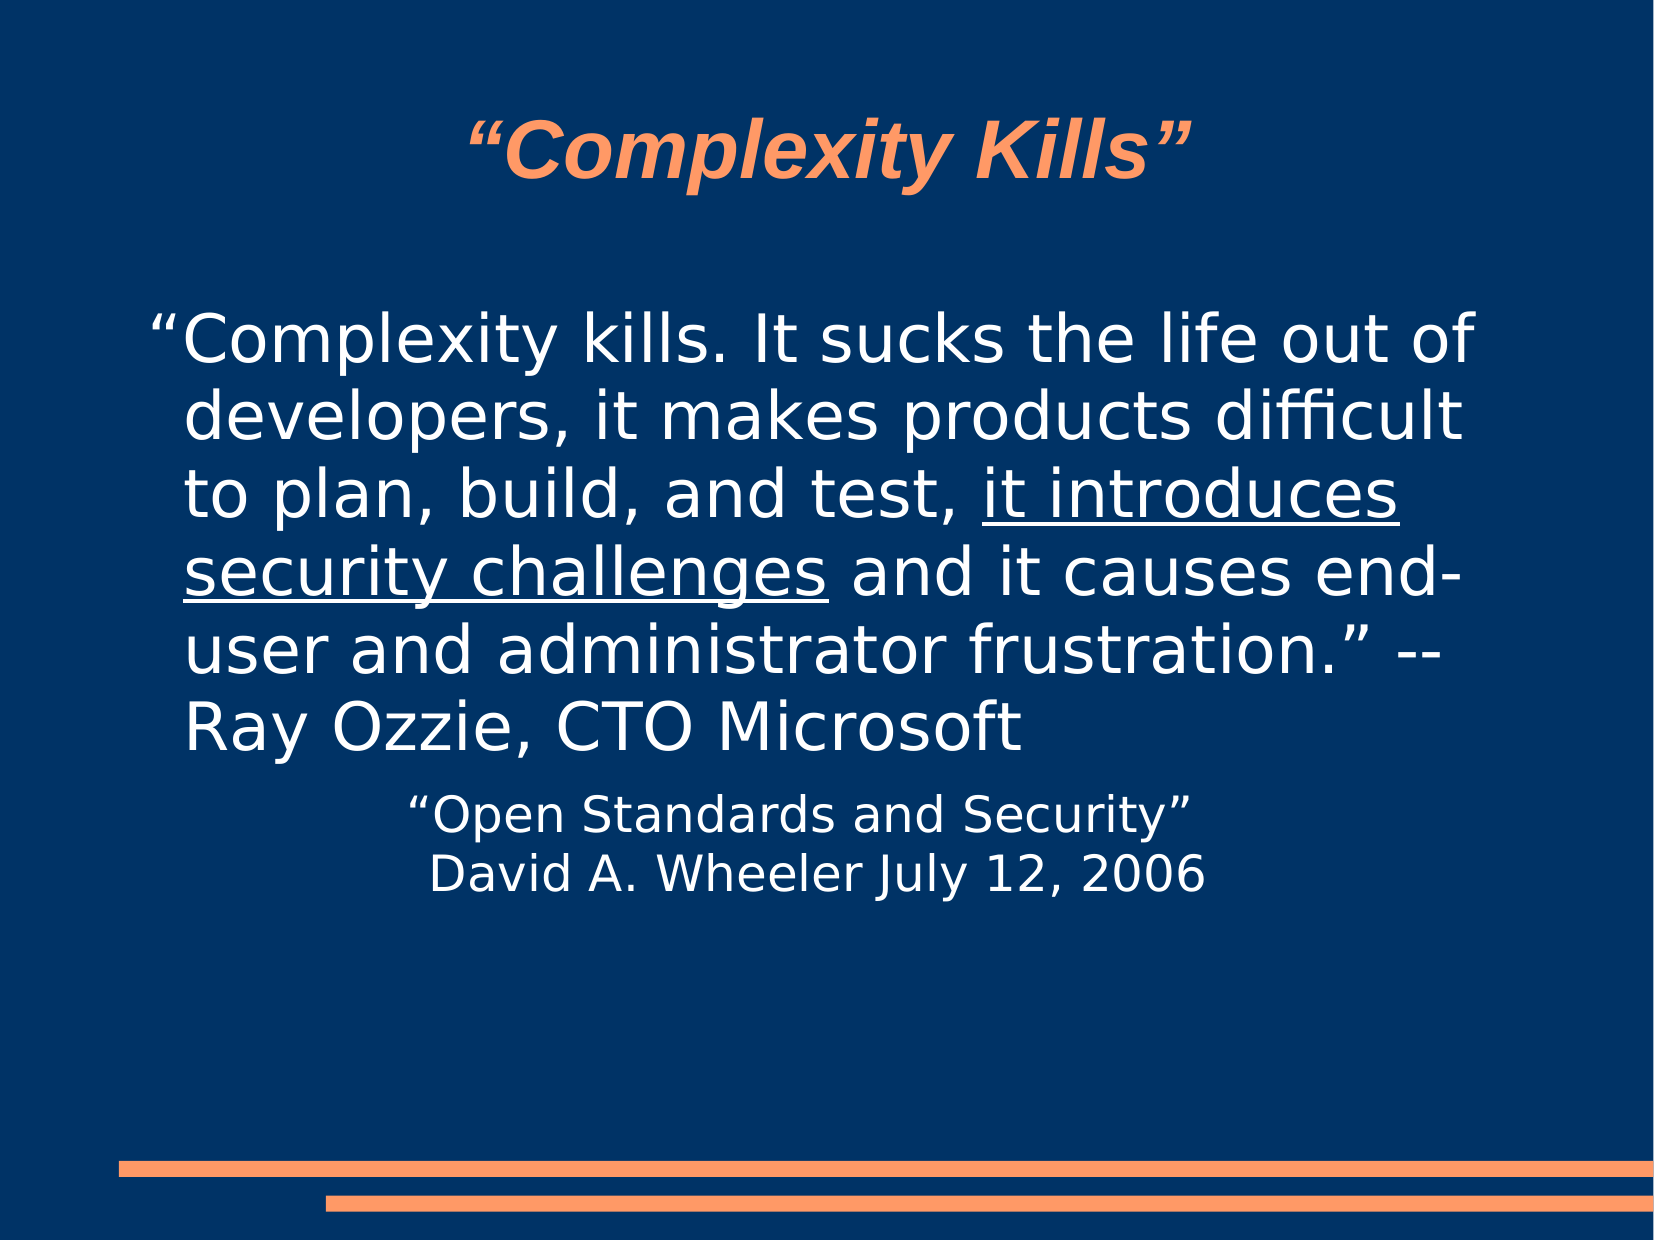

# “Complexity Kills”
“Complexity kills. It sucks the life out of developers, it makes products difficult to plan, build, and test, it introduces security challenges and it causes end-user and administrator frustration.” -- Ray Ozzie, CTO Microsoft
“Open Standards and Security”
David A. Wheeler July 12, 2006